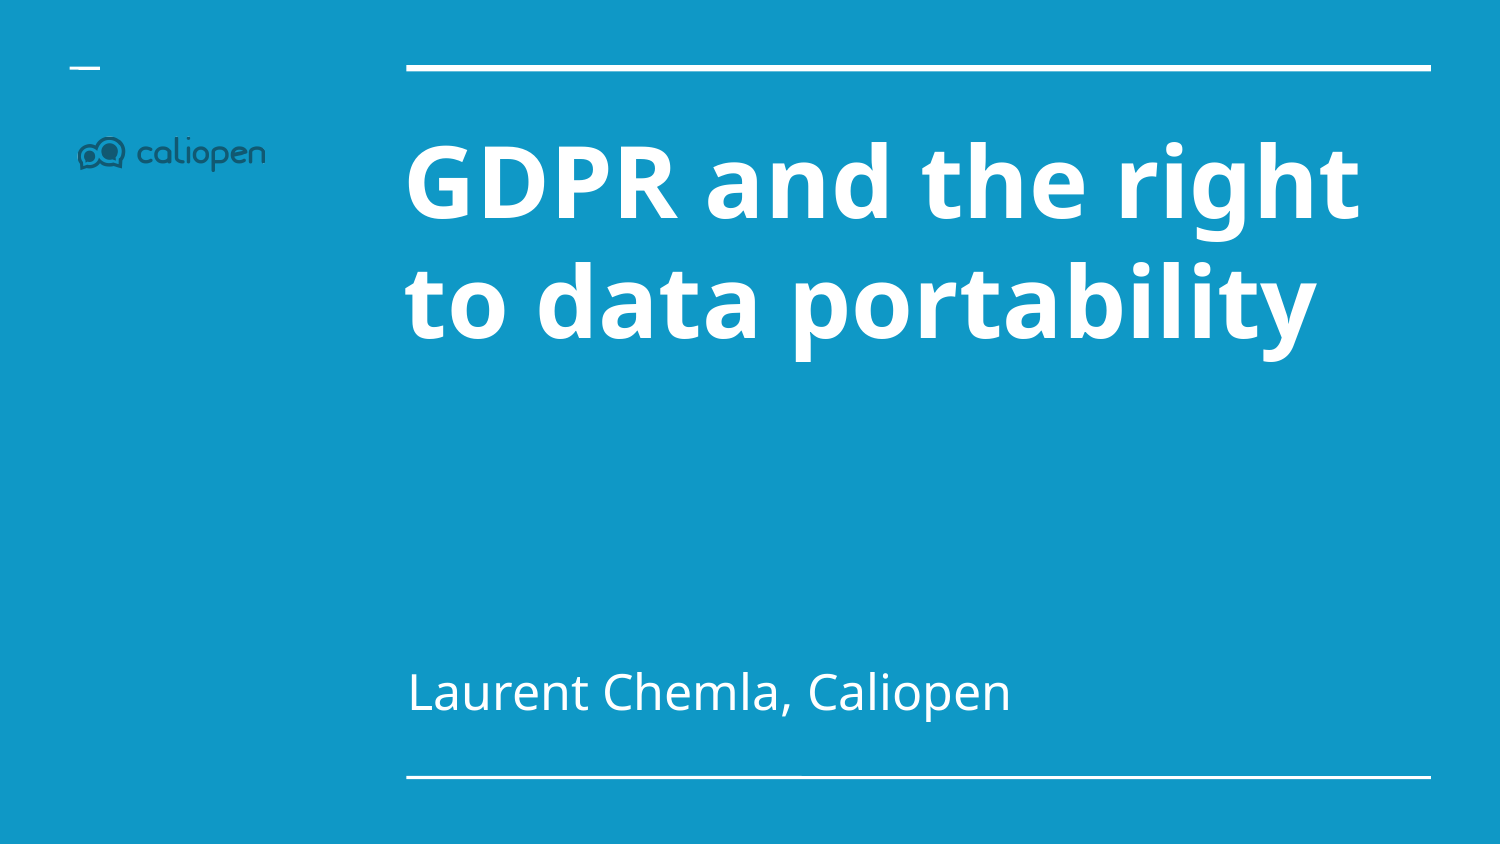

# GDPR and the right to data portability
Laurent Chemla, Caliopen